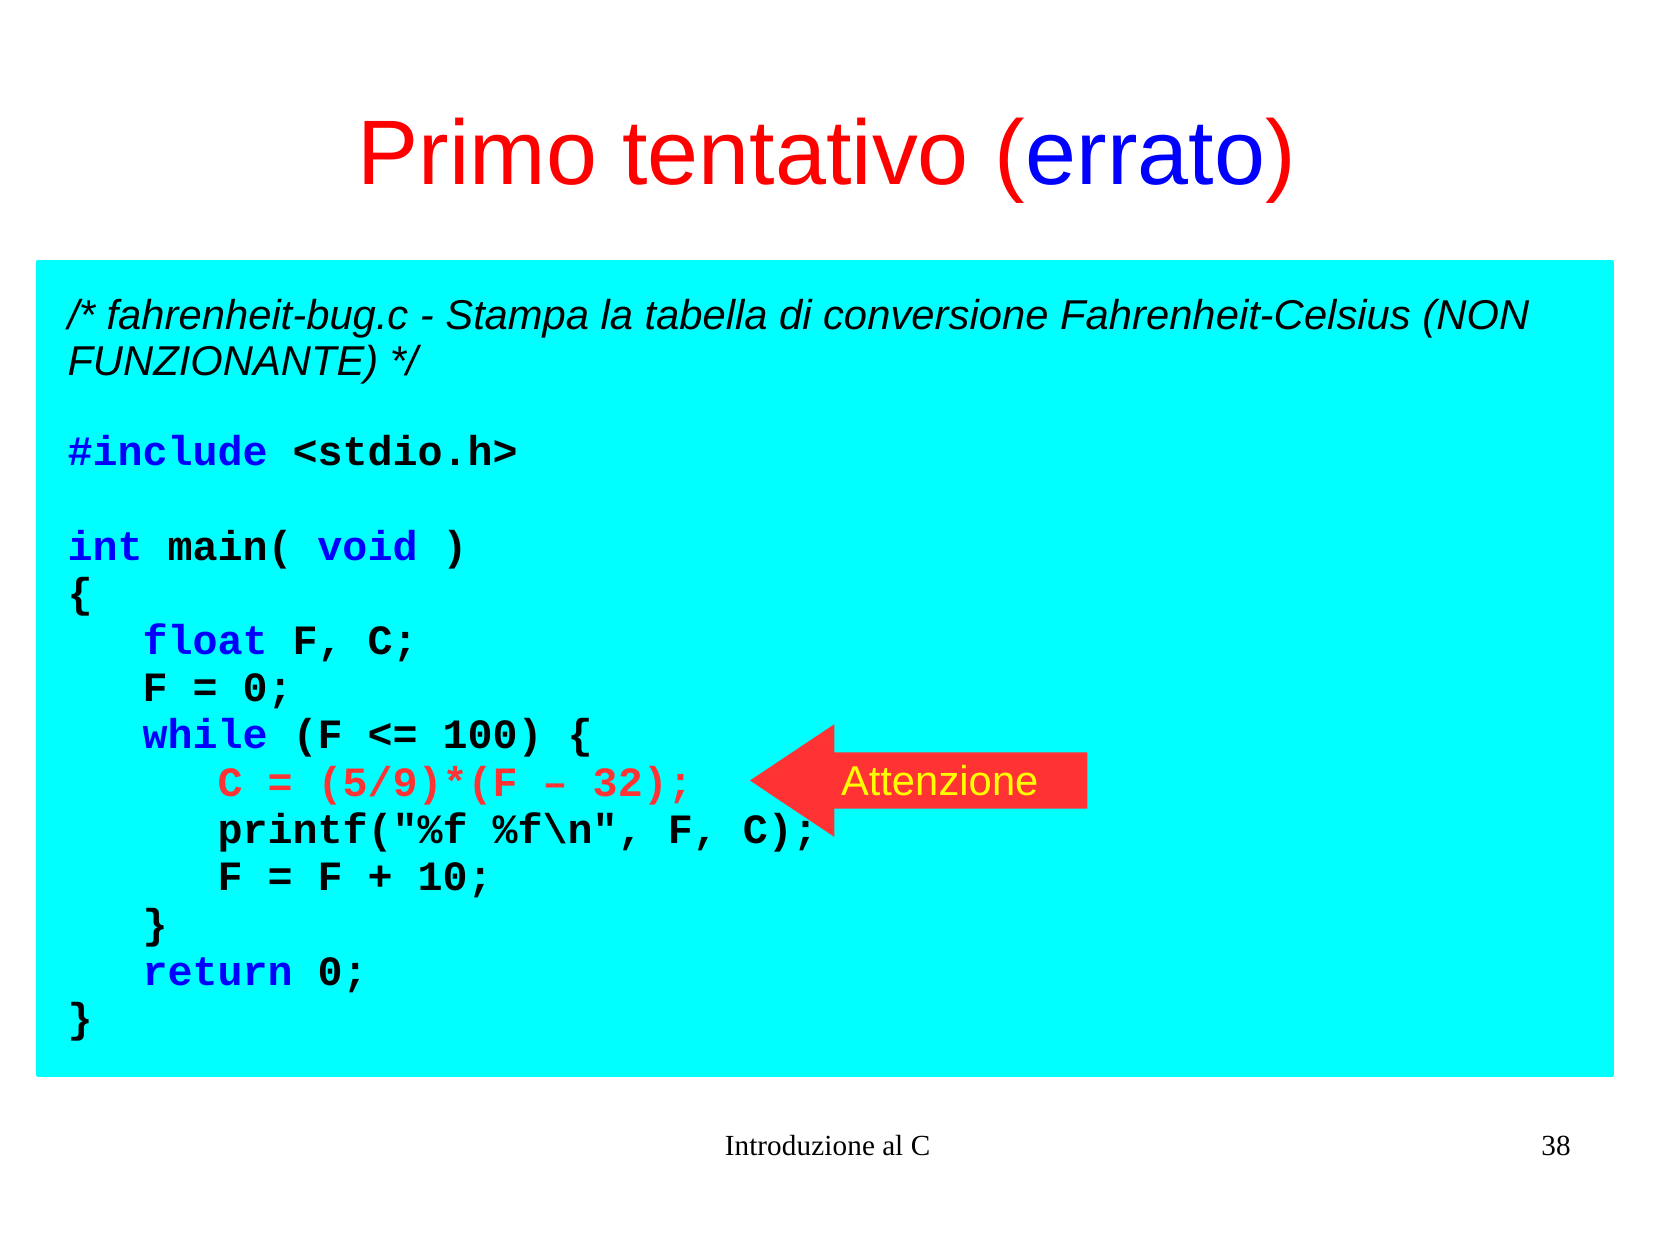

# Primo tentativo (errato)
/* fahrenheit-bug.c - Stampa la tabella di conversione Fahrenheit-Celsius (NON FUNZIONANTE) */
#include <stdio.h>
int main( void )
{
	float F, C;
	F = 0;
	while (F <= 100) {
		C = (5/9)*(F – 32);
		printf("%f %f\n", F, C);
		F = F + 10;
	}
	return 0;
}
Attenzione
Introduzione al C
38